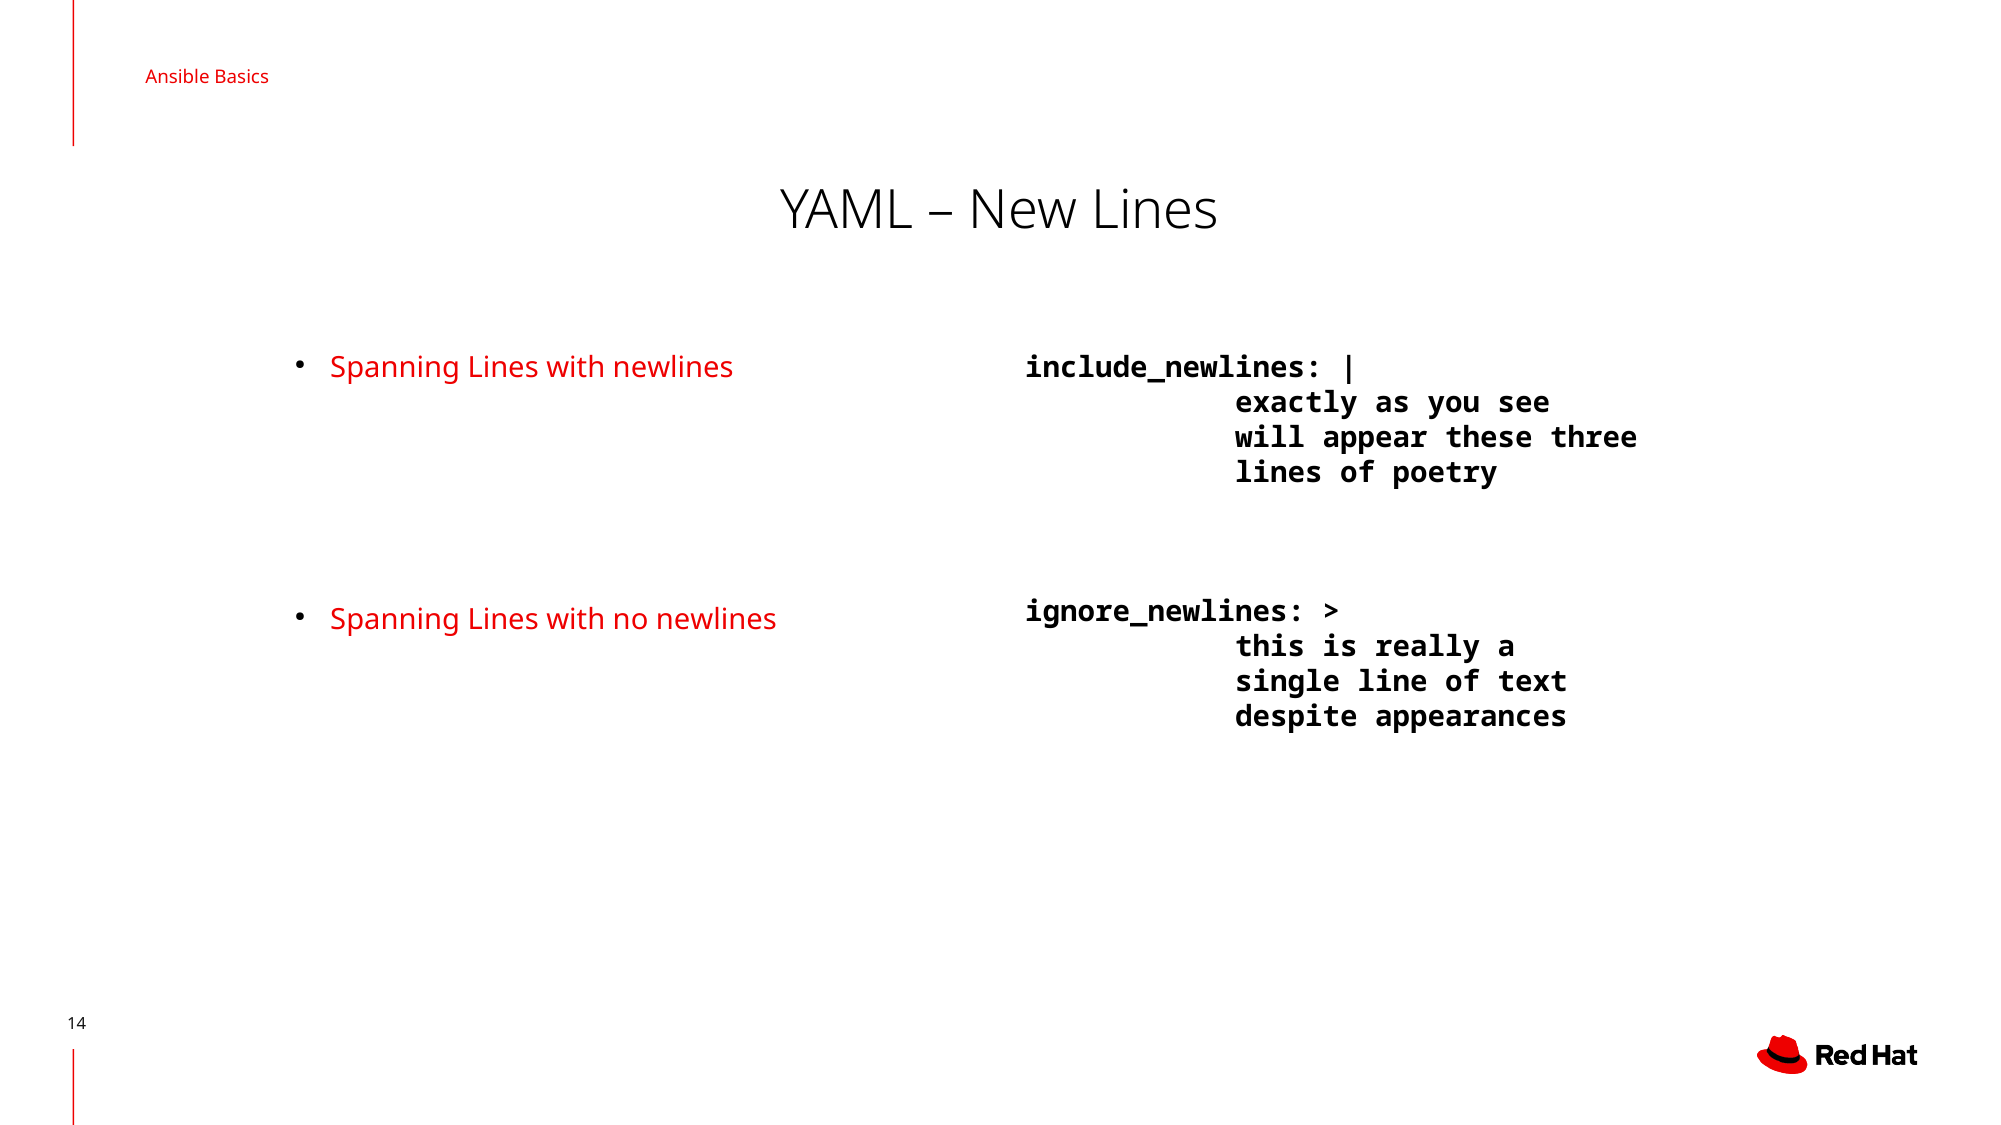

Ansible Basics
# YAML – New Lines
Spanning Lines with newlines
Spanning Lines with no newlines
include_newlines: |
 exactly as you see
 will appear these three
 lines of poetry
ignore_newlines: >
 this is really a
 single line of text
 despite appearances
14